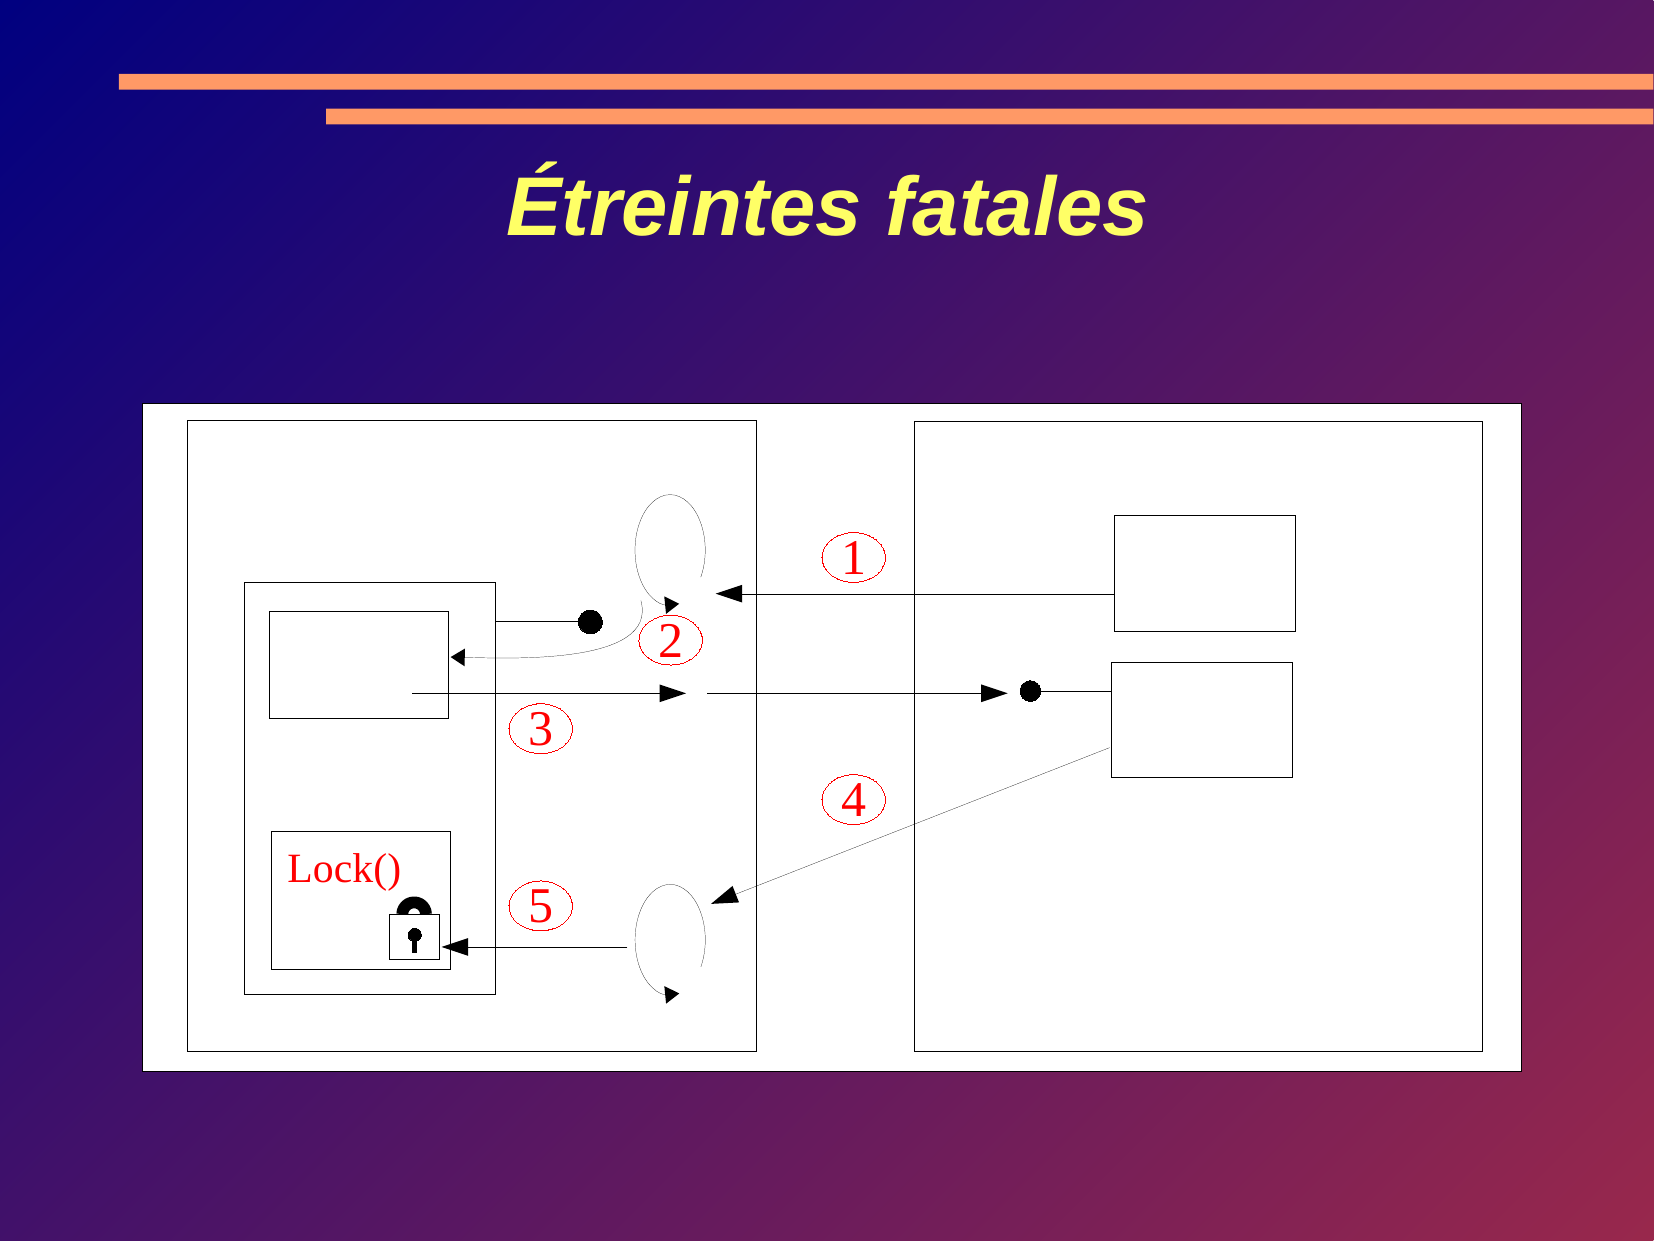

# Étreintes fatales
Appartement A
(multithreadé)
Thread 1
Lock()
p->f()
Lock()
2
3
5
Thread 2
Appartement B
Client
P
1
4